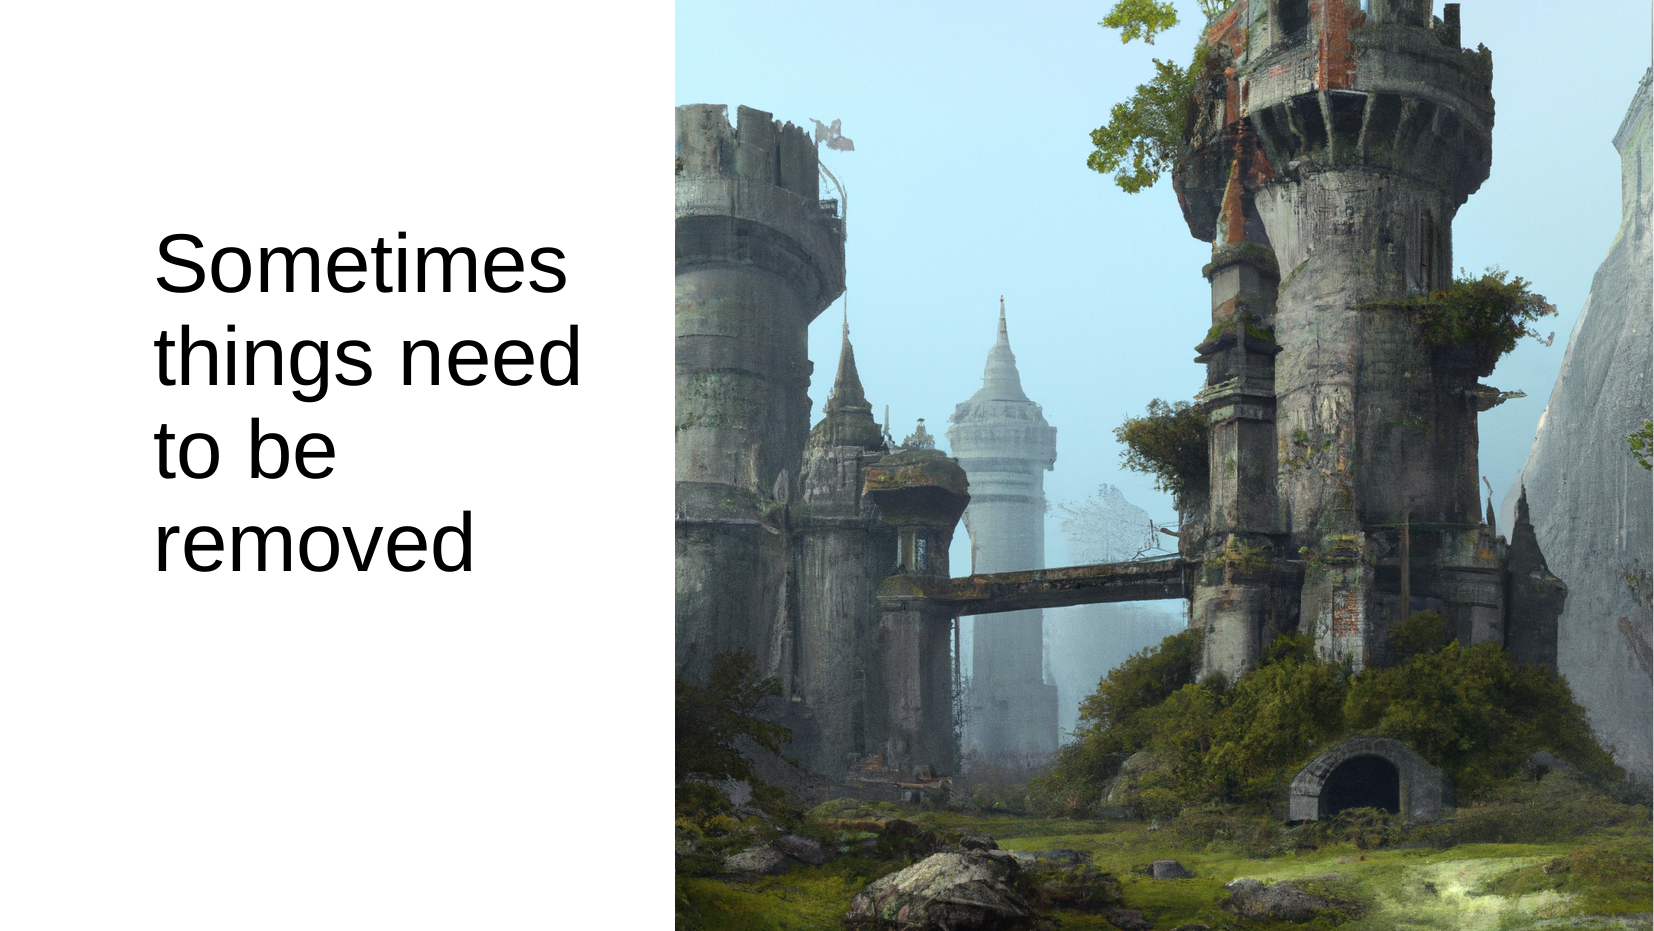

# Sometimes things need to be removed
https://labs.openai.com/e/haVtoJh2G4vJRD0gXX2LQN6b/p6vFRQ2HW83gZTBqfL8etdkv